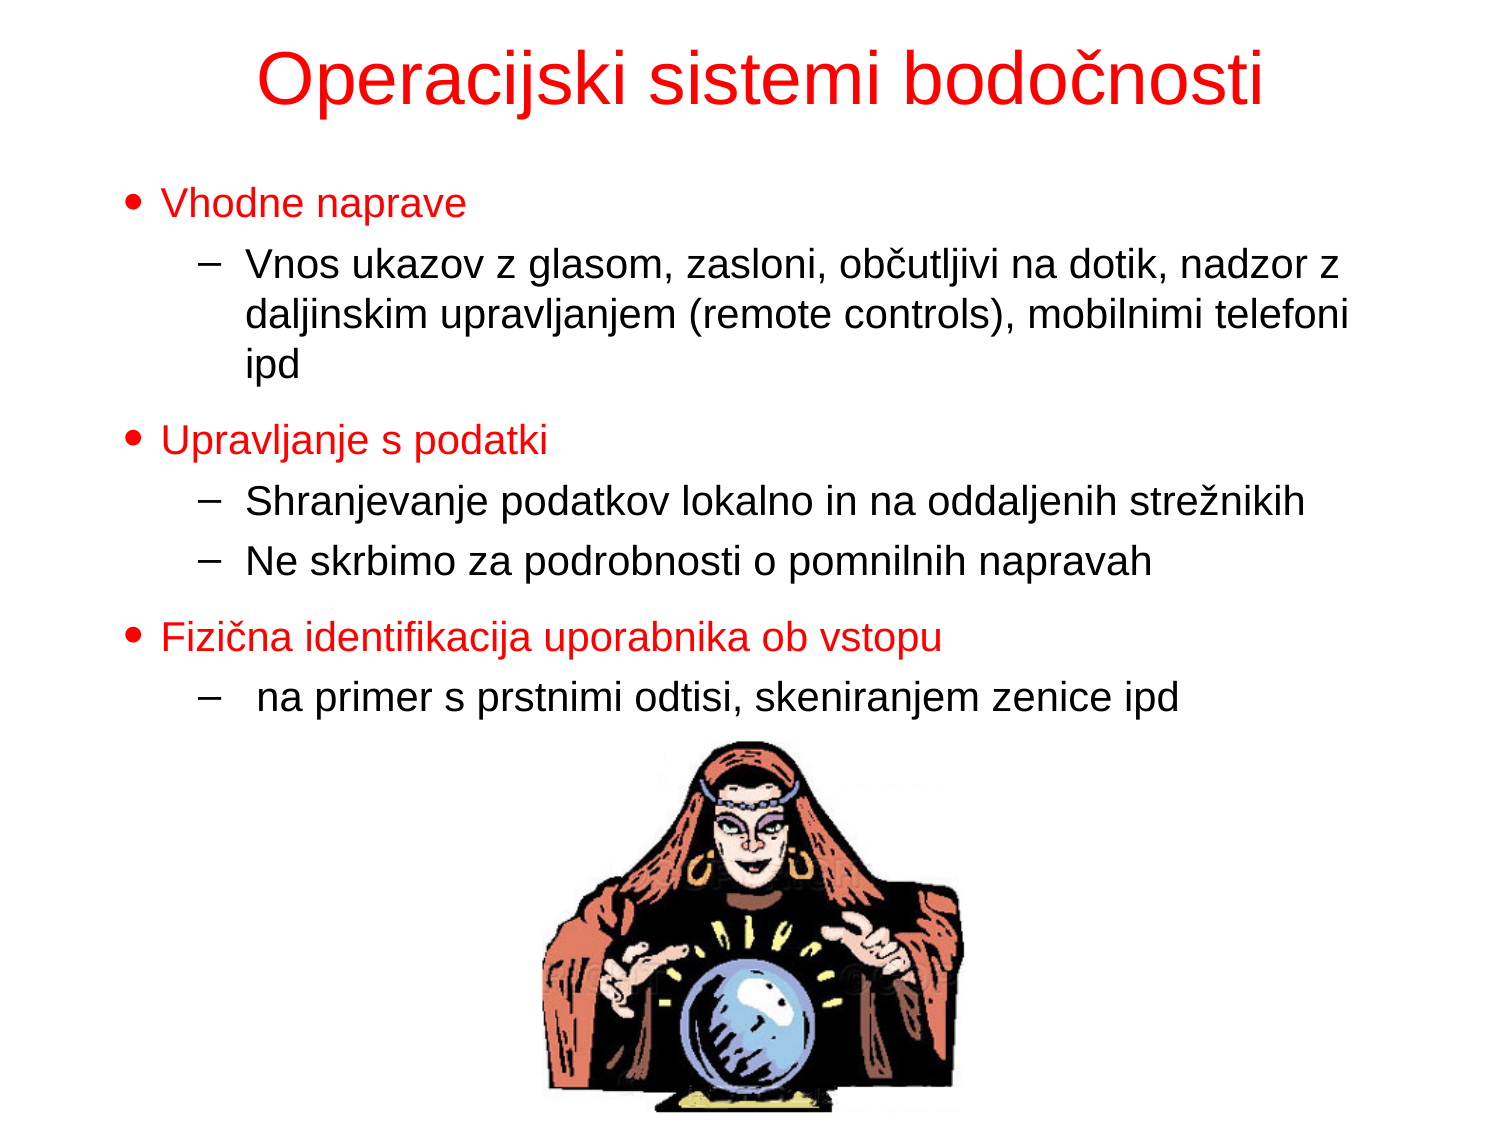

# Operacijski sistemi bodočnosti
Vhodne naprave
Vnos ukazov z glasom, zasloni, občutljivi na dotik, nadzor z daljinskim upravljanjem (remote controls), mobilnimi telefoni ipd
Upravljanje s podatki
Shranjevanje podatkov lokalno in na oddaljenih strežnikih
Ne skrbimo za podrobnosti o pomnilnih napravah
Fizična identifikacija uporabnika ob vstopu
 na primer s prstnimi odtisi, skeniranjem zenice ipd